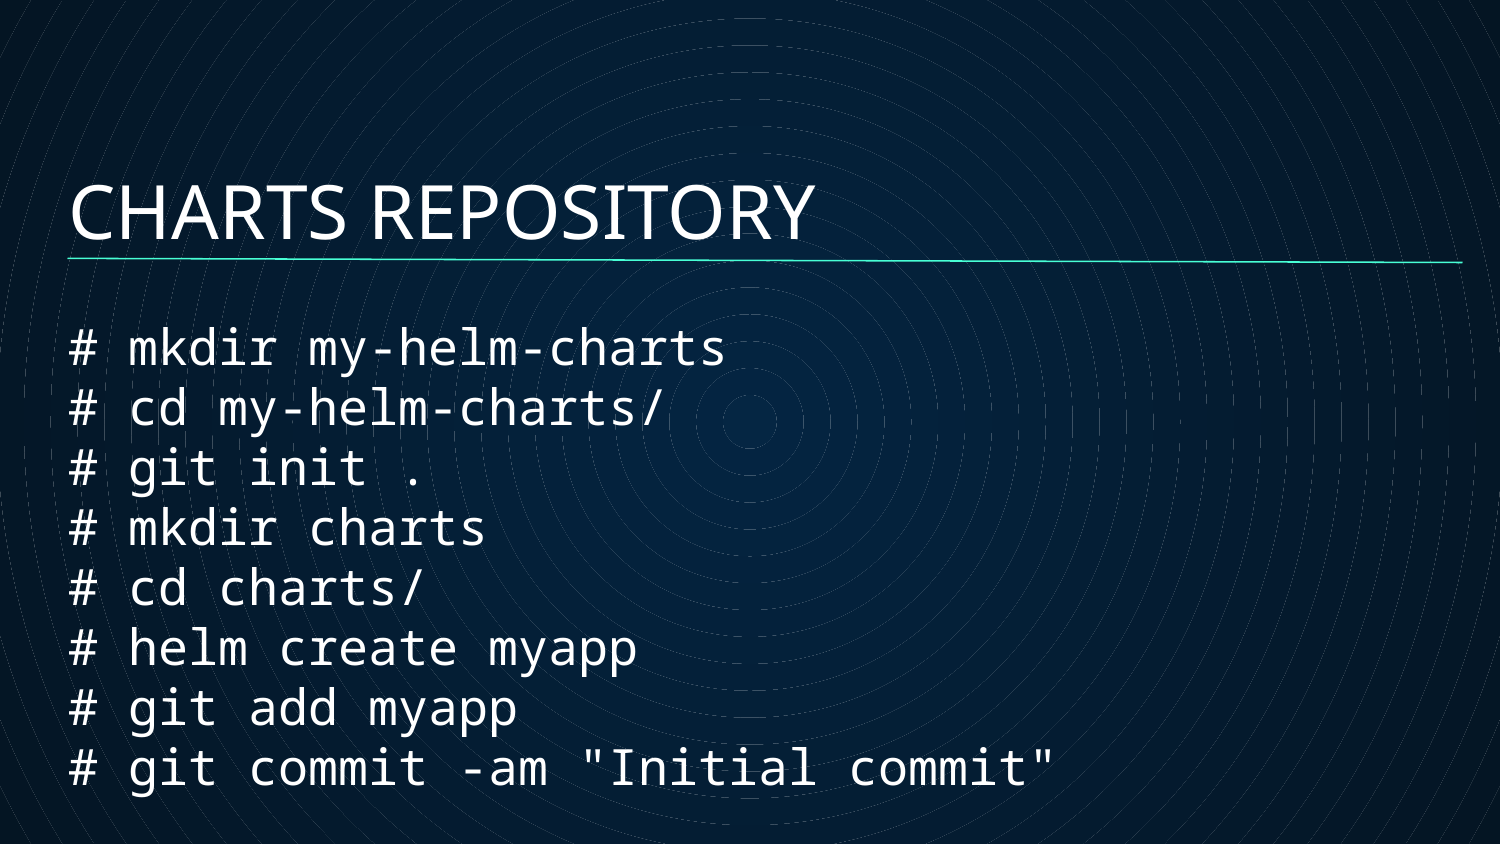

# CHARTS REPOSITORY
# mkdir my-helm-charts
# cd my-helm-charts/
# git init .
# mkdir charts
# cd charts/
# helm create myapp
# git add myapp
# git commit -am "Initial commit"